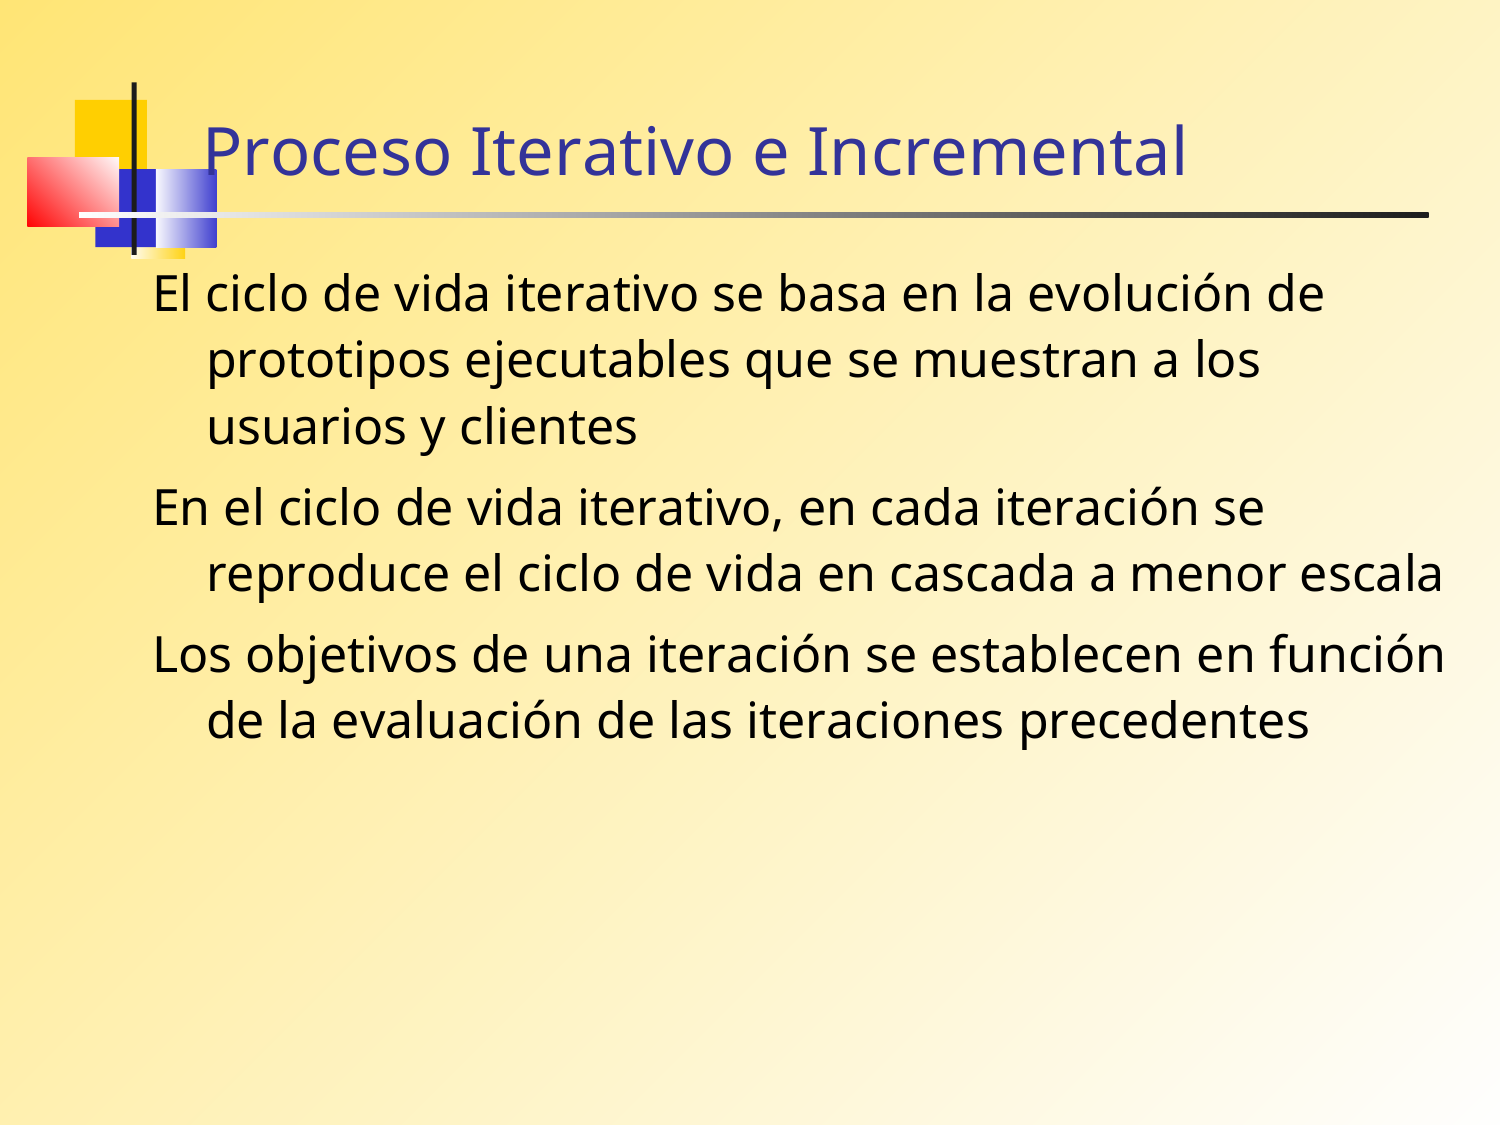

Proceso Iterativo e Incremental
# El ciclo de vida iterativo se basa en la evolución de prototipos ejecutables que se muestran a los usuarios y clientes
En el ciclo de vida iterativo, en cada iteración se reproduce el ciclo de vida en cascada a menor escala
Los objetivos de una iteración se establecen en función de la evaluación de las iteraciones precedentes